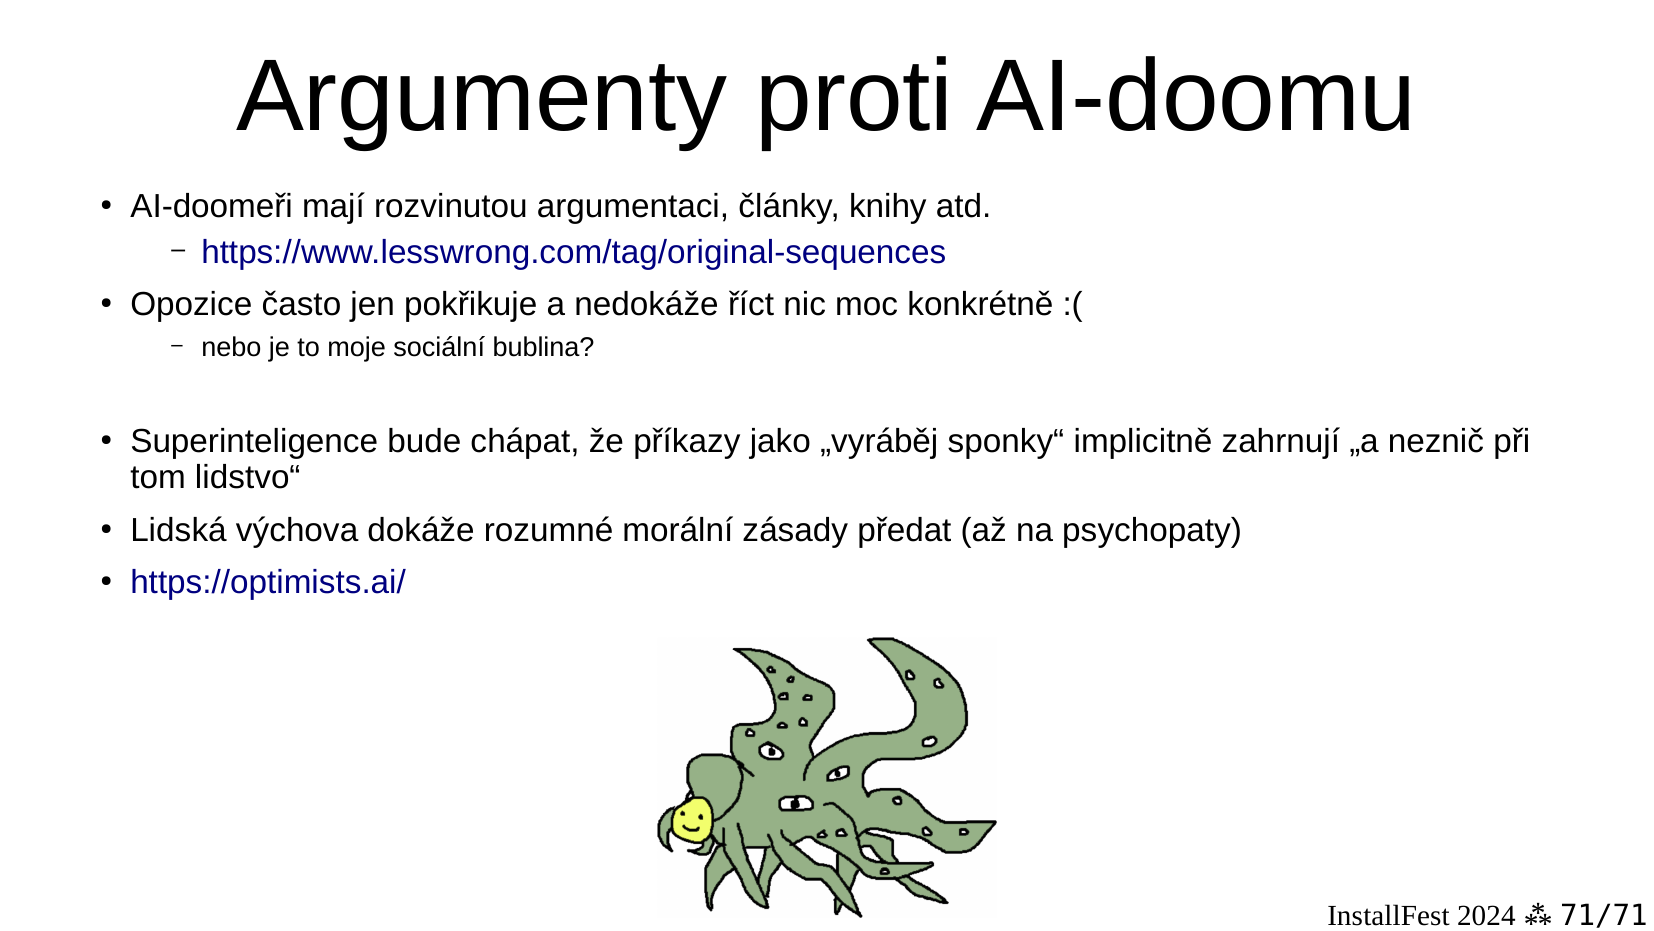

# Argumenty proti AI-doomu
AI-doomeři mají rozvinutou argumentaci, články, knihy atd.
https://www.lesswrong.com/tag/original-sequences
Opozice často jen pokřikuje a nedokáže říct nic moc konkrétně :(
nebo je to moje sociální bublina?
Superinteligence bude chápat, že příkazy jako „vyráběj sponky“ implicitně zahrnují „a neznič při tom lidstvo“
Lidská výchova dokáže rozumné morální zásady předat (až na psychopaty)
https://optimists.ai/
71